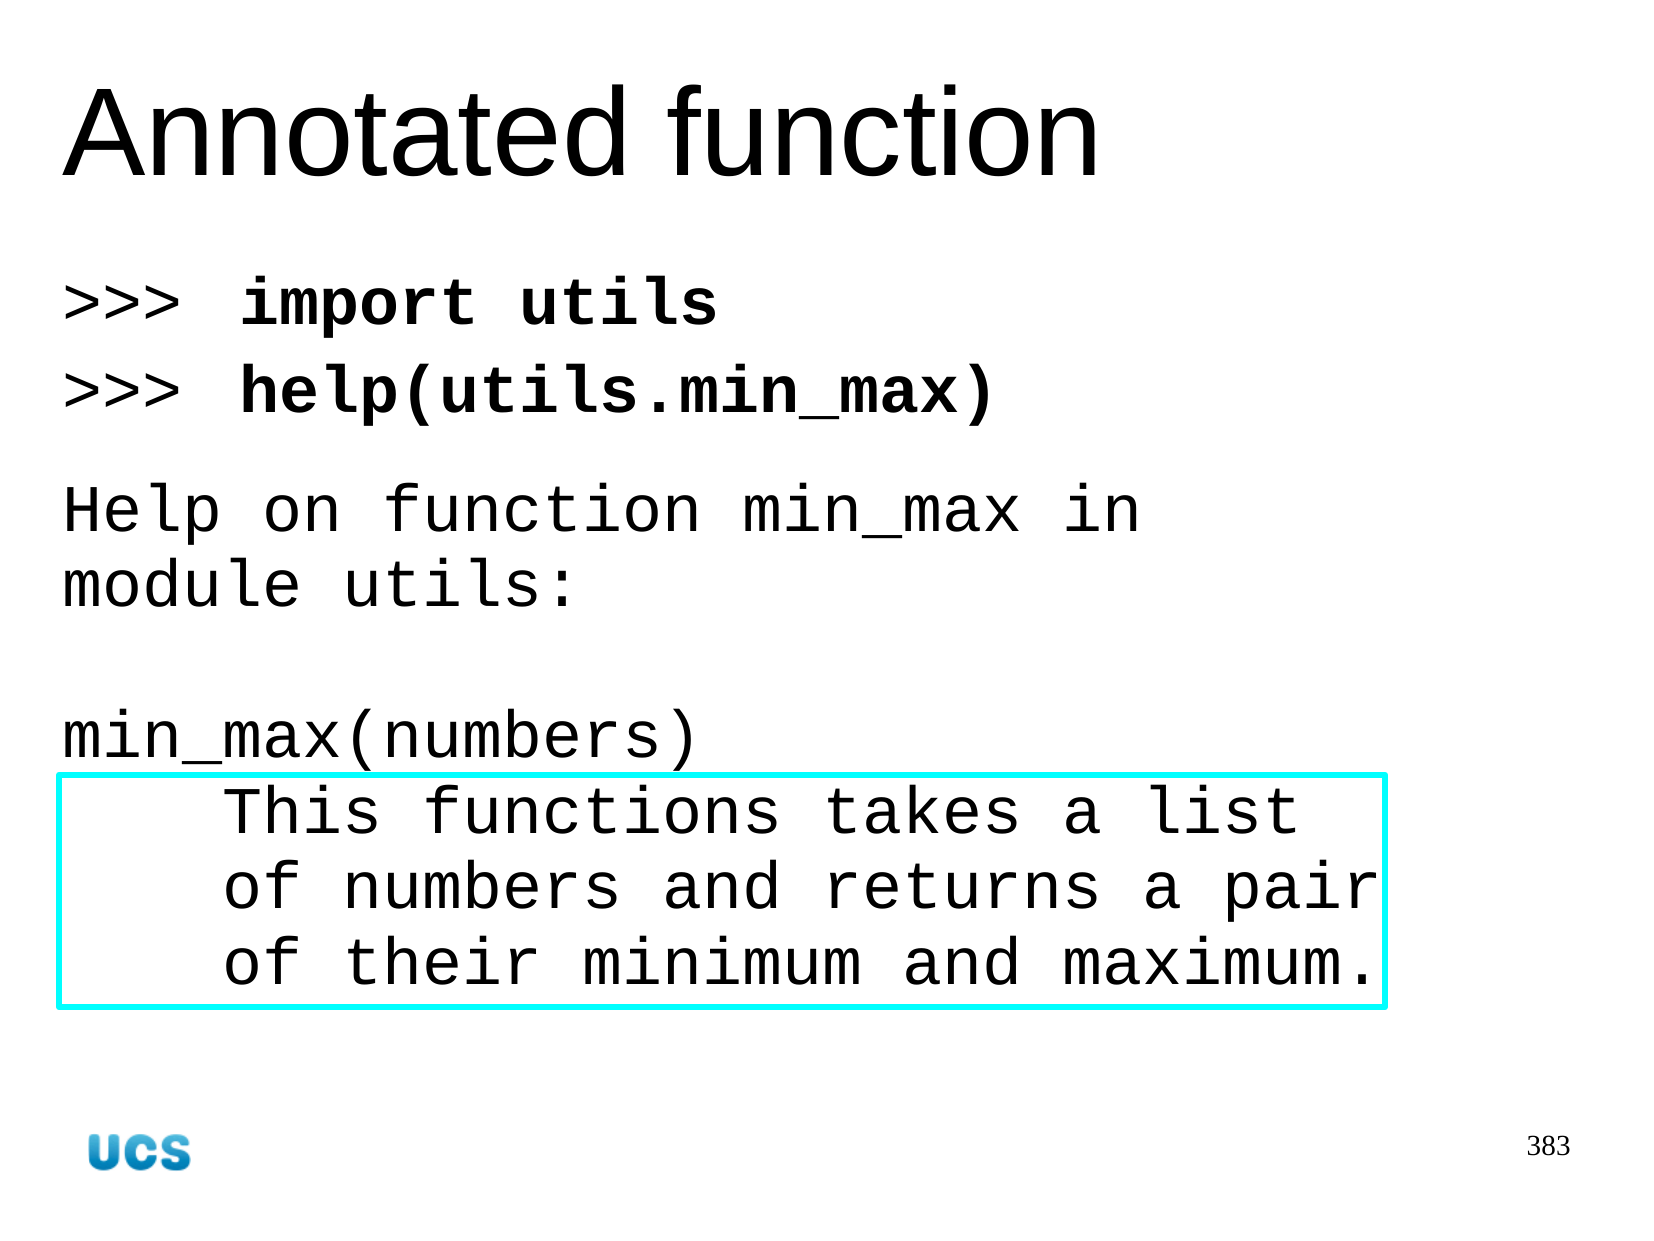

Annotated function
>>>
import utils
>>>
help(utils.min_max)
Help on function min_max in
module utils:
min_max(numbers)
 This functions takes a list
 of numbers and returns a pair
 of their minimum and maximum.
383